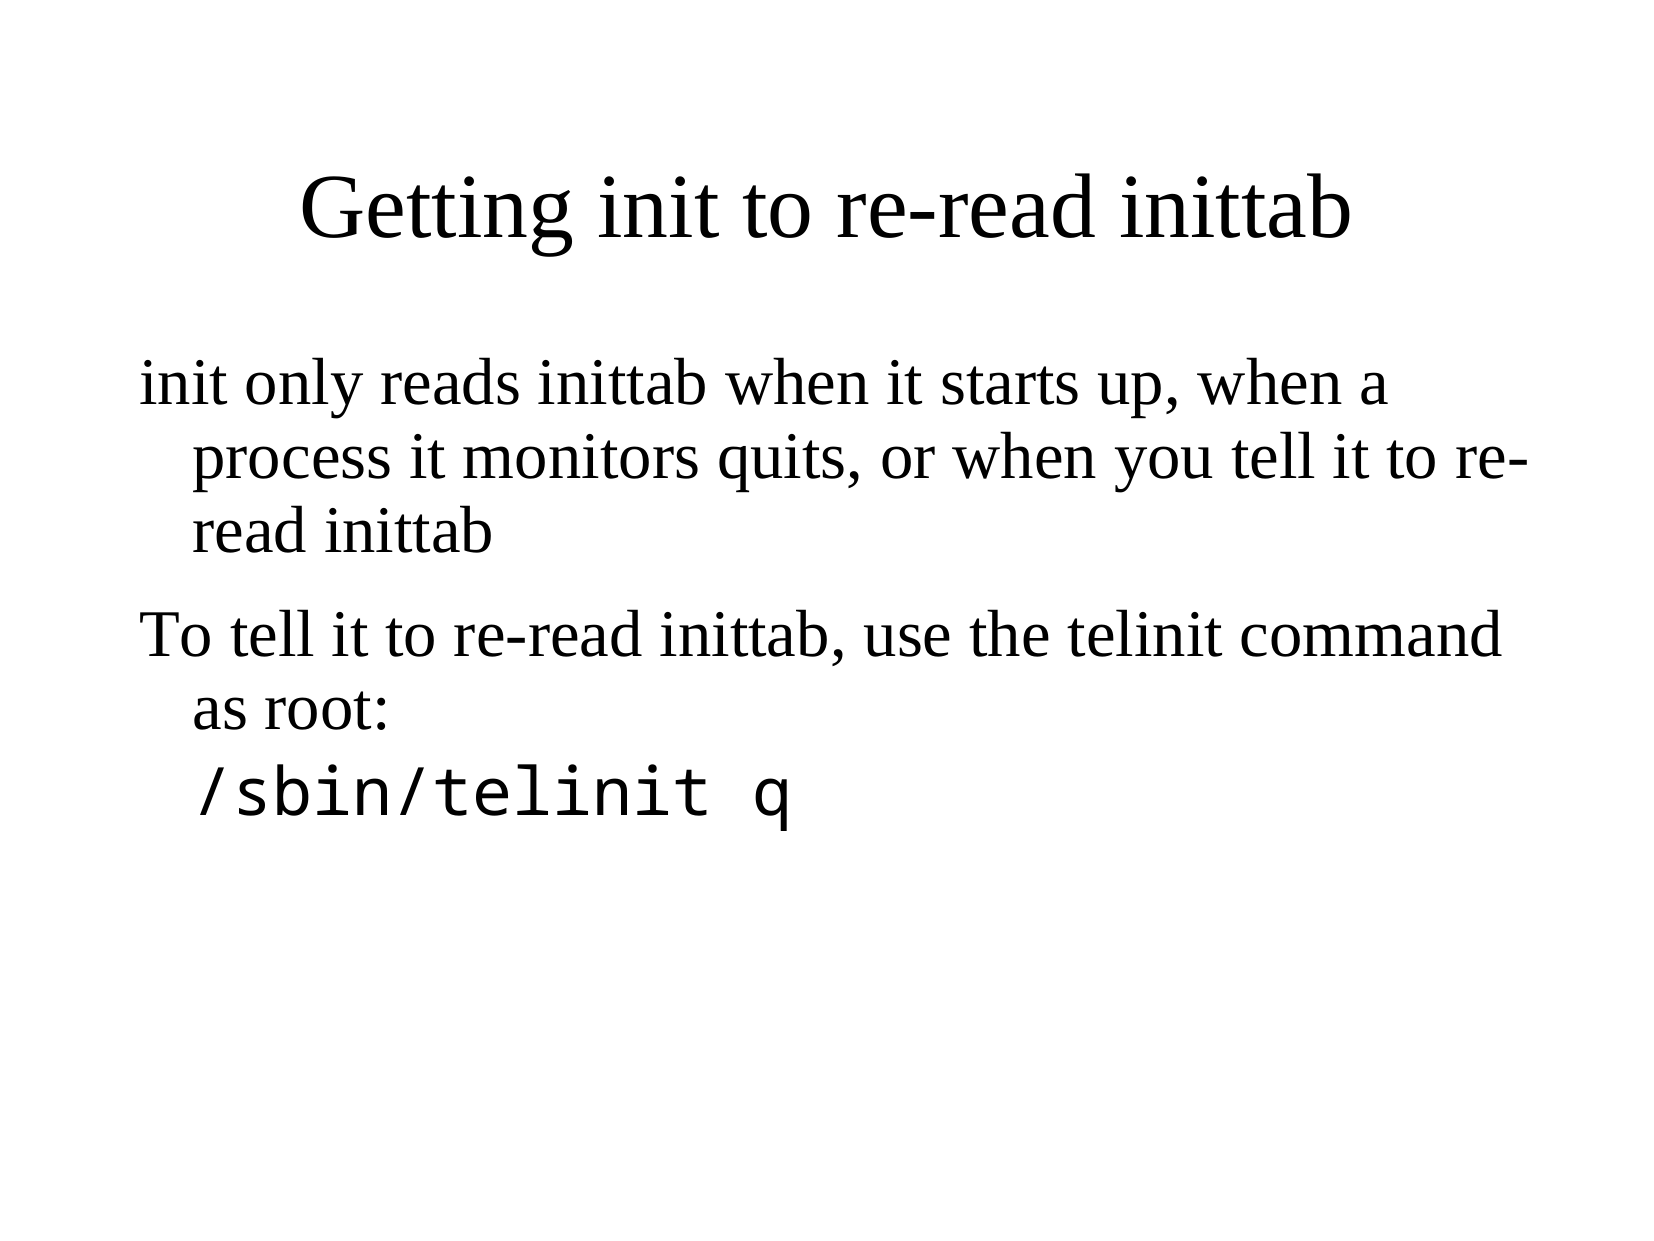

# Getting init to re-read inittab
init only reads inittab when it starts up, when a process it monitors quits, or when you tell it to re-read inittab
To tell it to re-read inittab, use the telinit command as root:
/sbin/telinit q